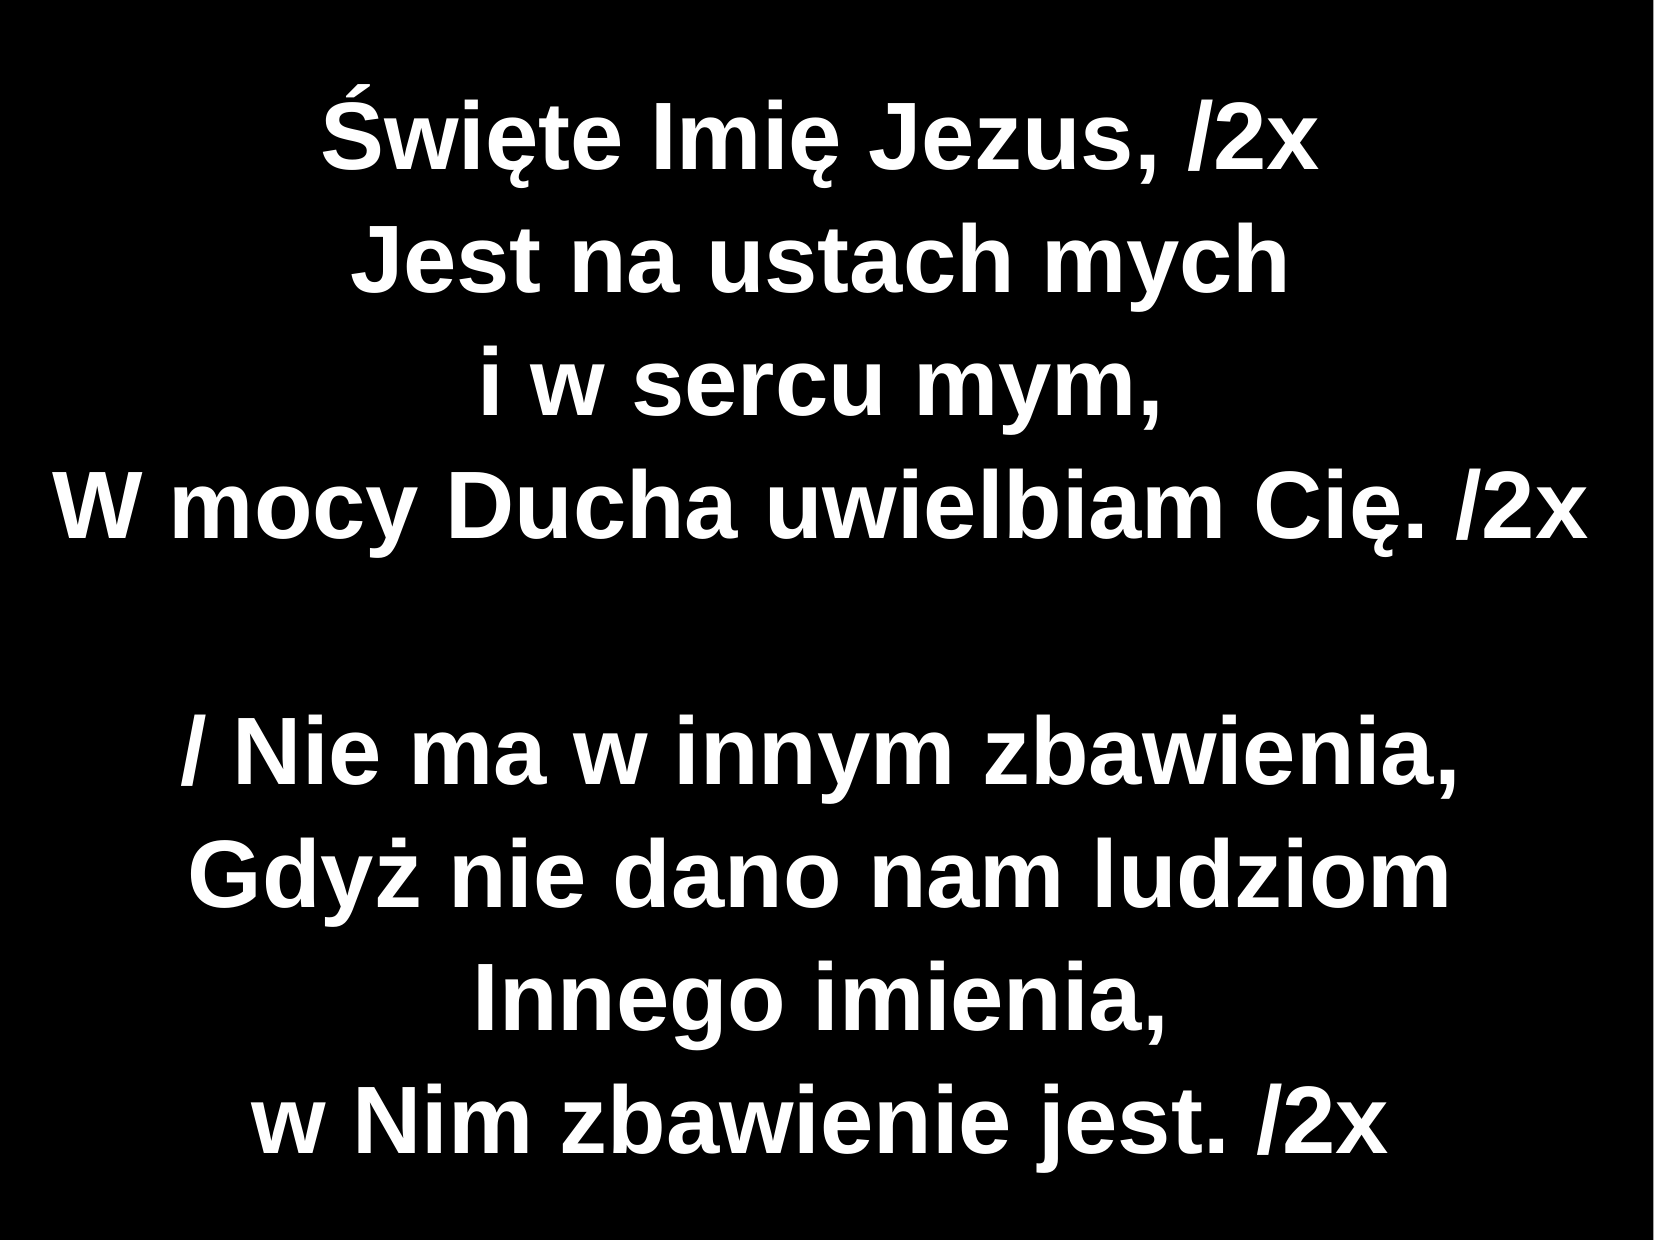

# Święte Imię Jezus, /2x
Jest na ustach mych
i w sercu mym,
W mocy Ducha uwielbiam Cię. /2x
/ Nie ma w innym zbawienia,
Gdyż nie dano nam ludziom
Innego imienia,
w Nim zbawienie jest. /2x